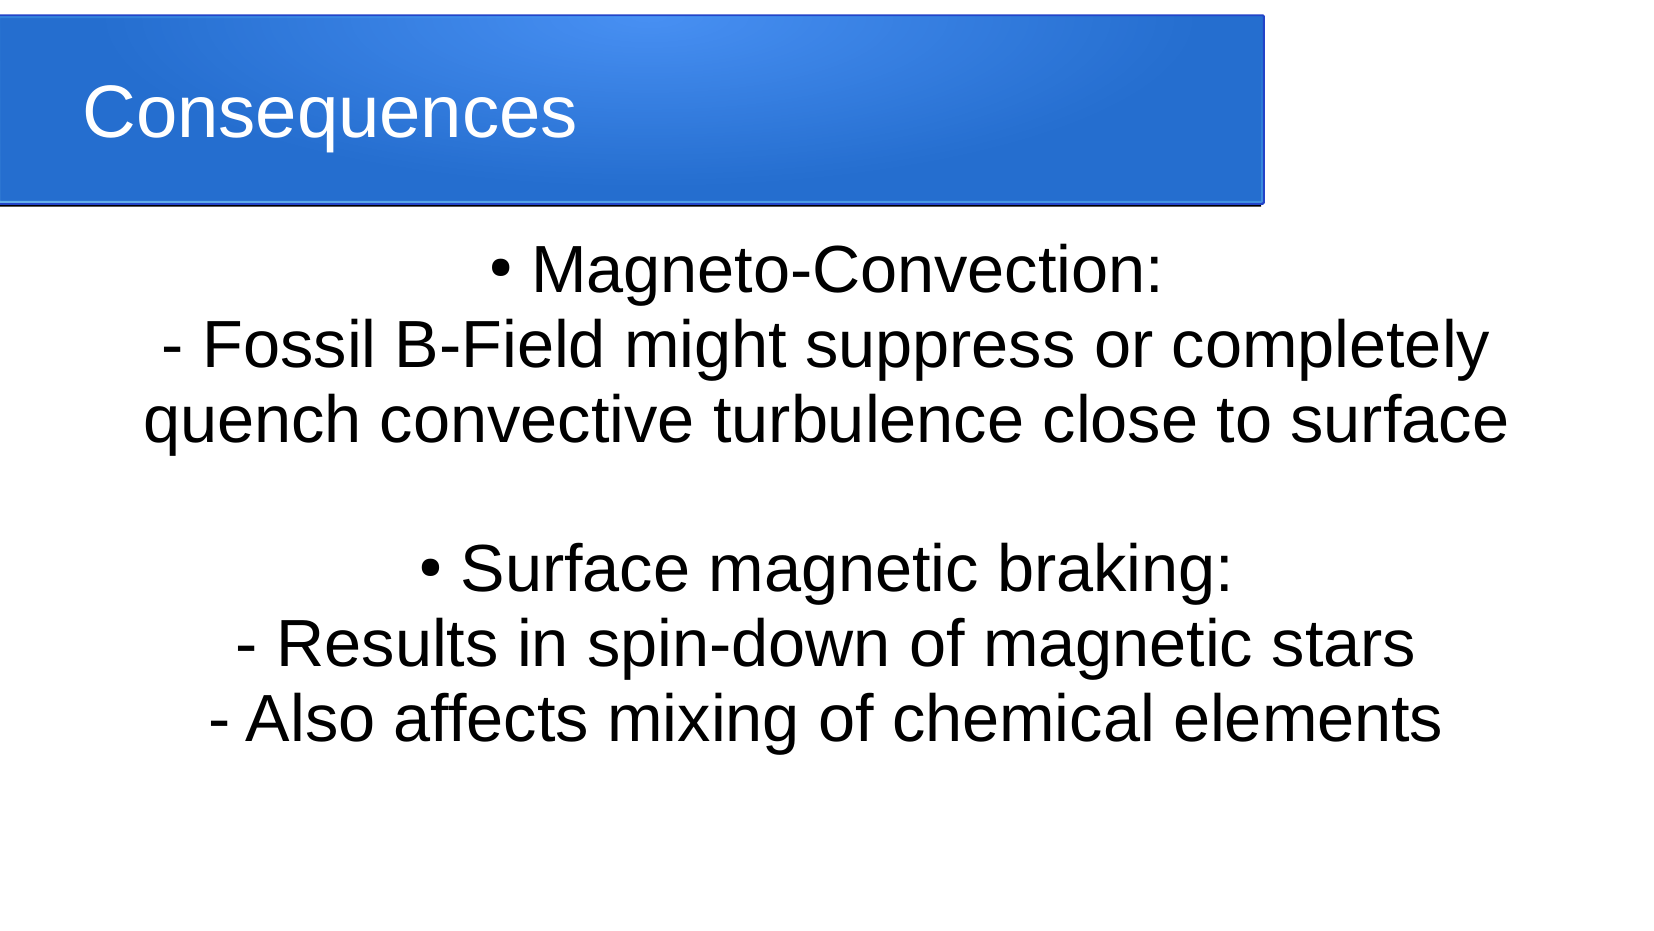

# Consequences
 Magneto-Convection:
- Fossil B-Field might suppress or completely quench convective turbulence close to surface
 Surface magnetic braking:
- Results in spin-down of magnetic stars
- Also affects mixing of chemical elements